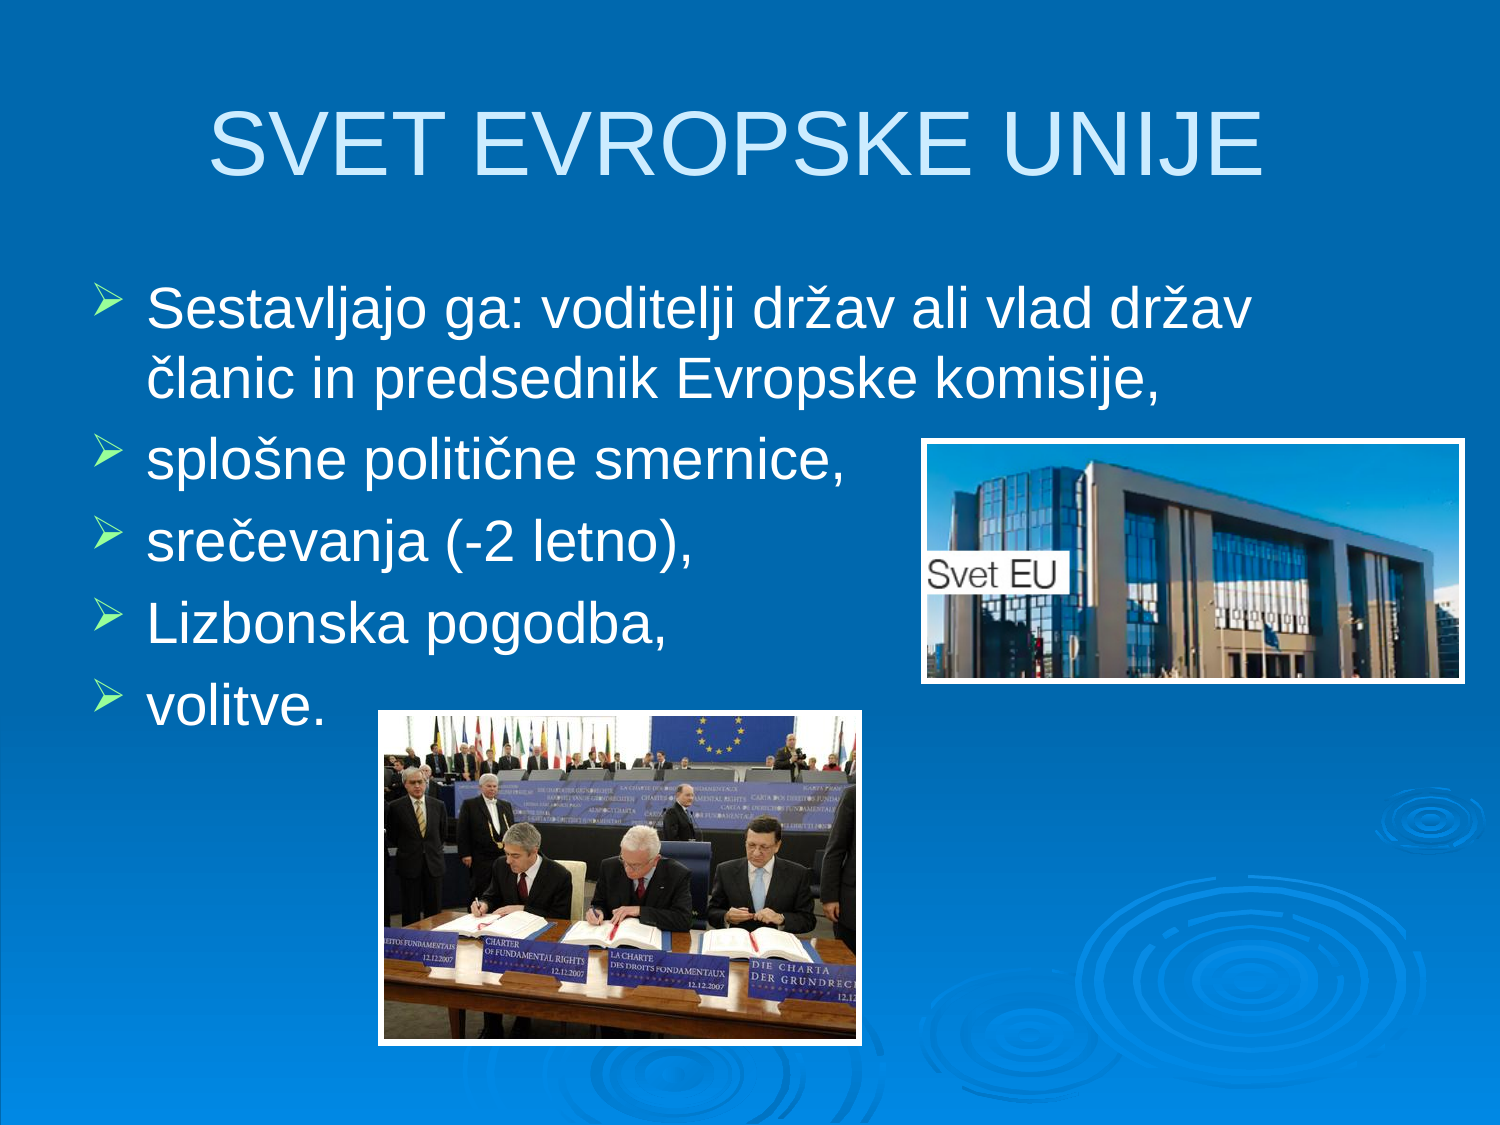

# SVET EVROPSKE UNIJE
Sestavljajo ga: voditelji držav ali vlad držav članic in predsednik Evropske komisije,
splošne politične smernice,
srečevanja (-2 letno),
Lizbonska pogodba,
volitve.